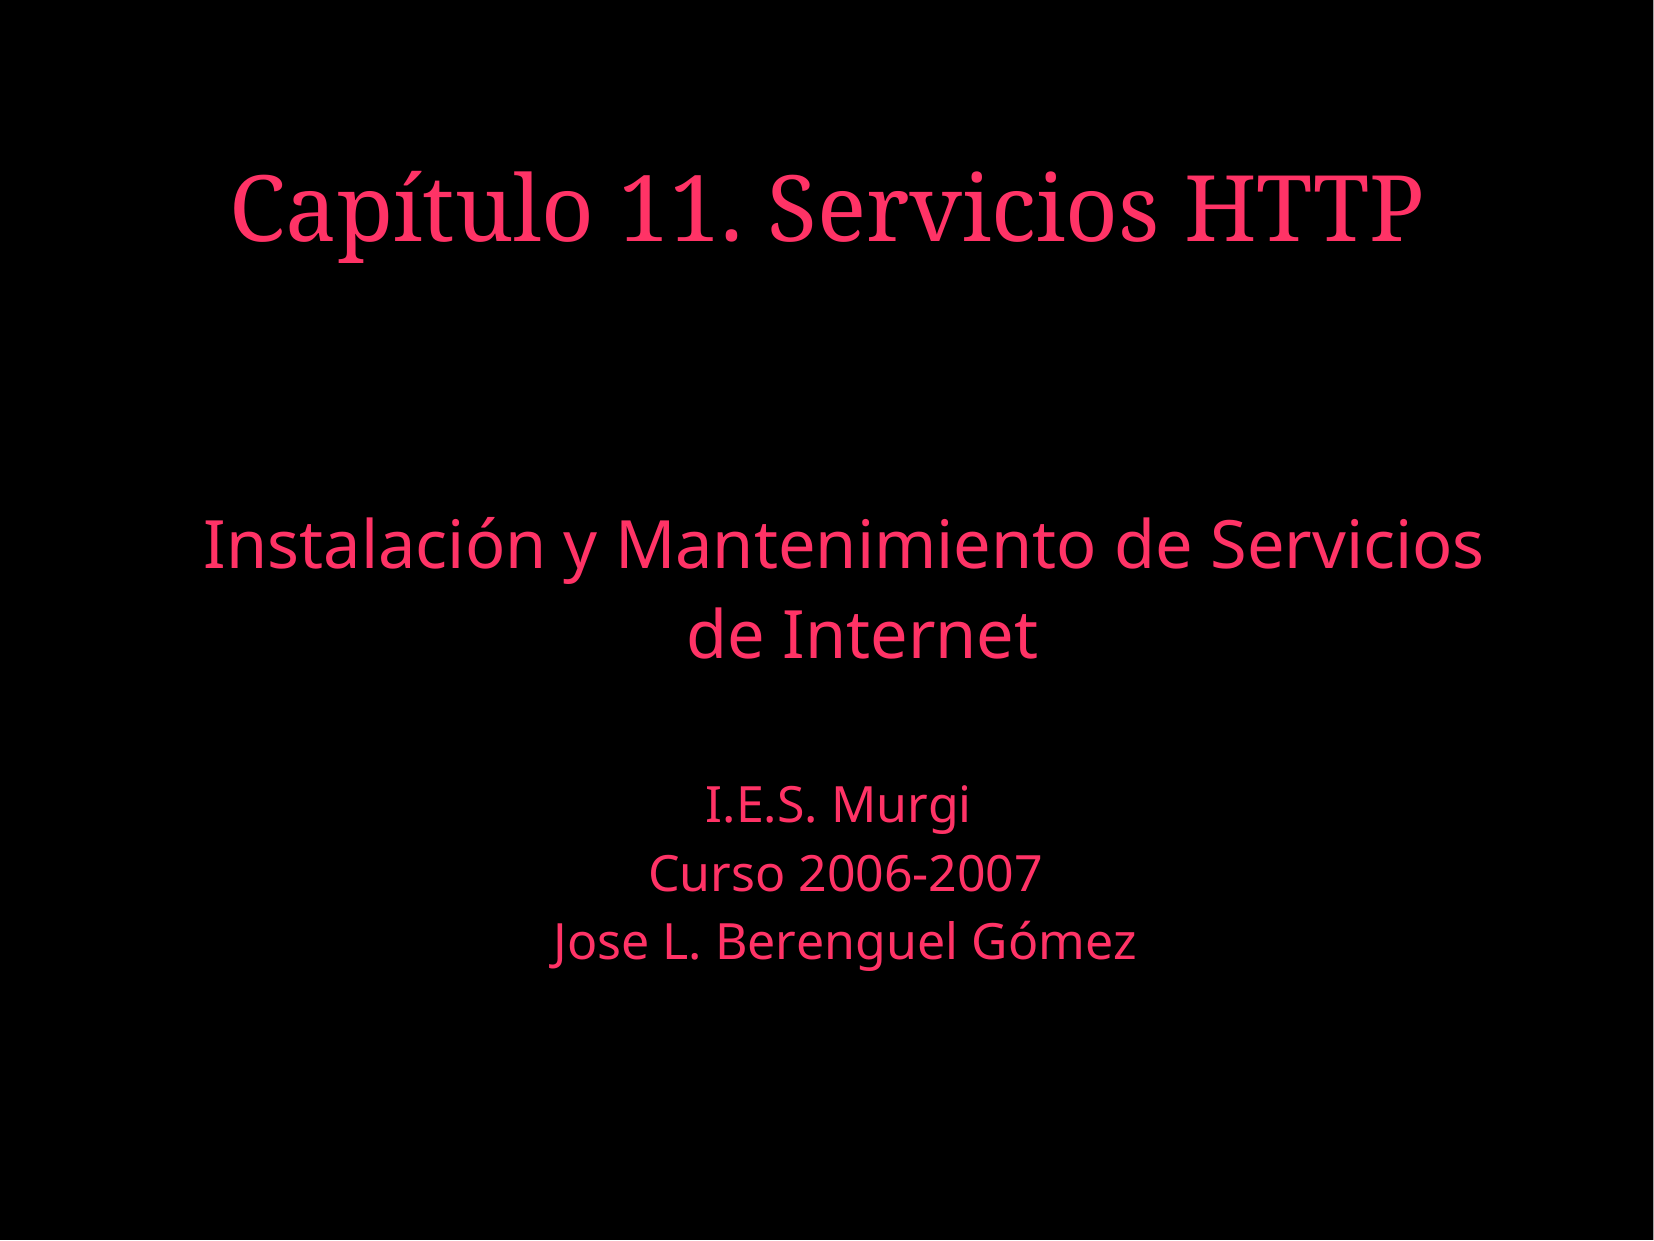

# Capítulo 11. Servicios HTTP
Instalación y Mantenimiento de Servicios de Internet
I.E.S. Murgi
Curso 2006-2007
Jose L. Berenguel Gómez